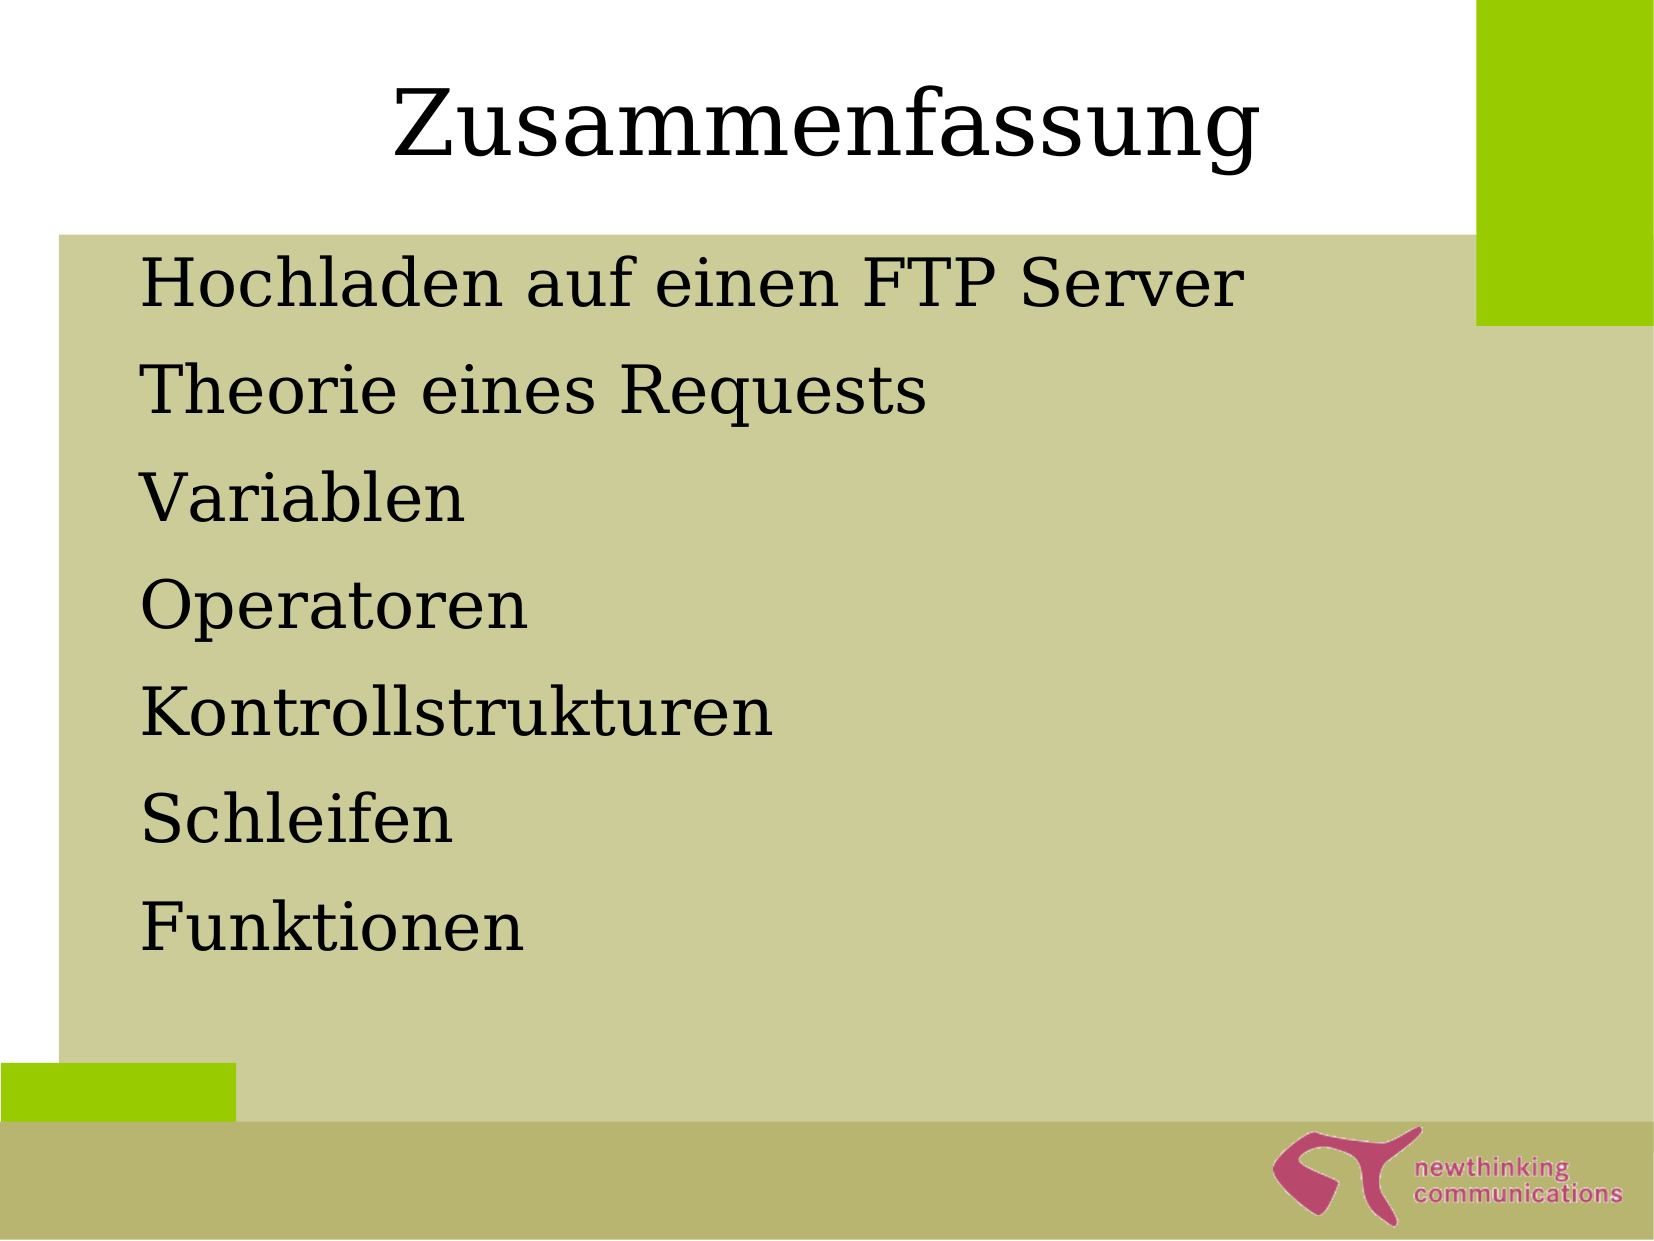

# Zusammenfassung
Hochladen auf einen FTP Server
Theorie eines Requests
Variablen
Operatoren
Kontrollstrukturen
Schleifen
Funktionen